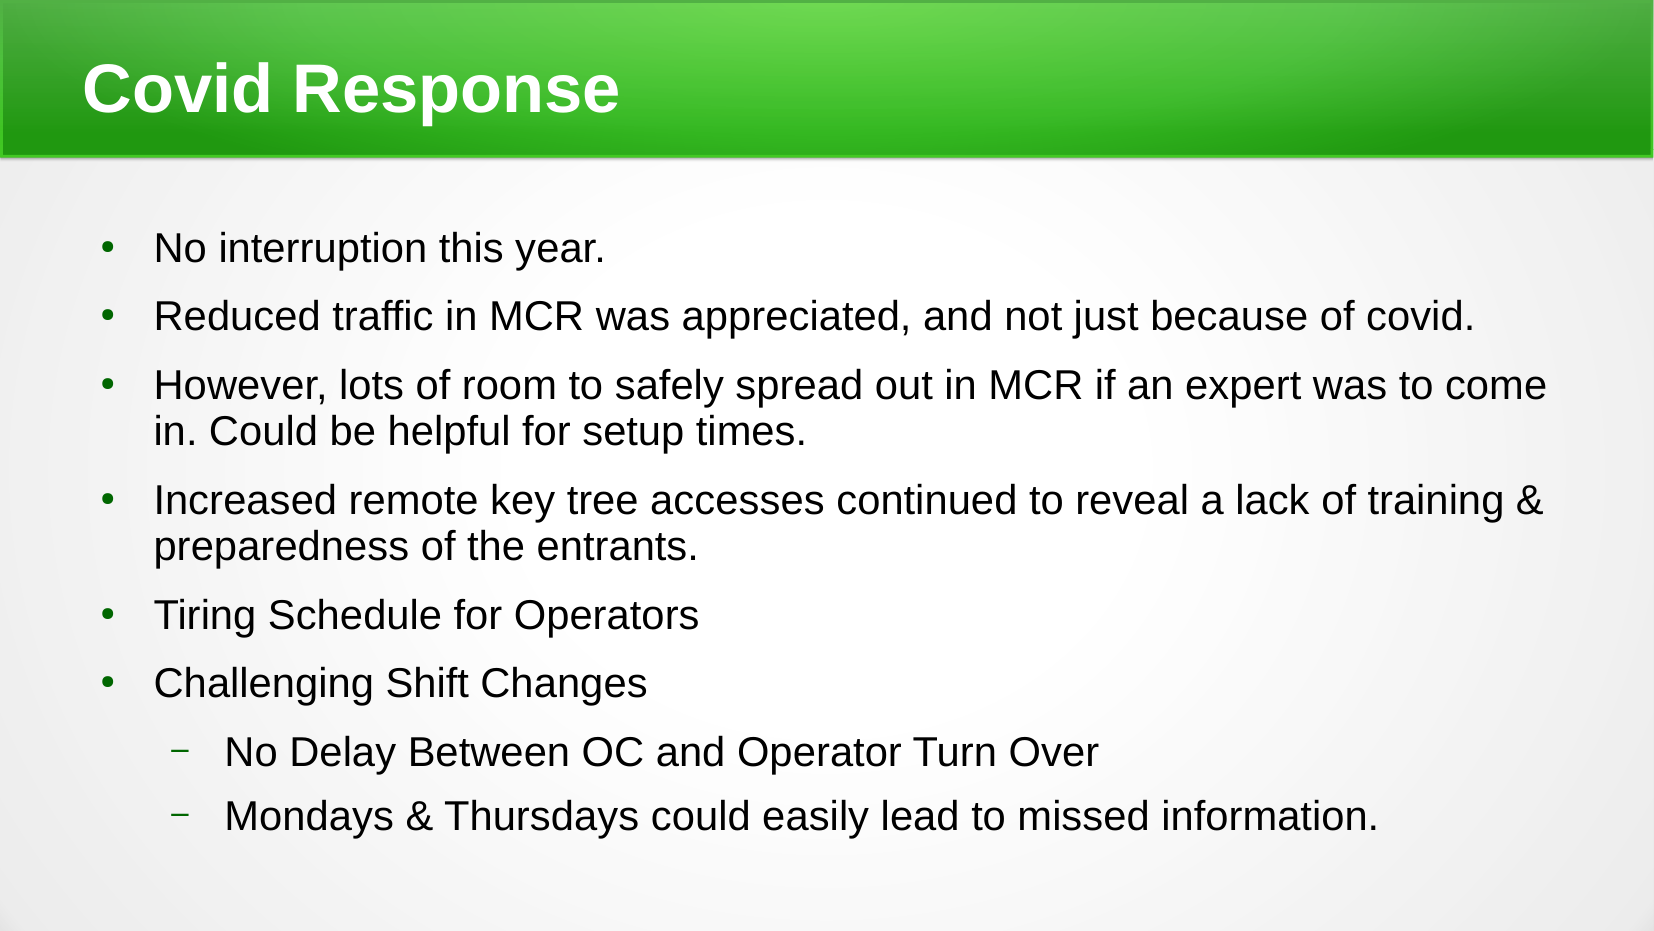

# Covid Response
No interruption this year.
Reduced traffic in MCR was appreciated, and not just because of covid.
However, lots of room to safely spread out in MCR if an expert was to come in. Could be helpful for setup times.
Increased remote key tree accesses continued to reveal a lack of training & preparedness of the entrants.
Tiring Schedule for Operators
Challenging Shift Changes
No Delay Between OC and Operator Turn Over
Mondays & Thursdays could easily lead to missed information.